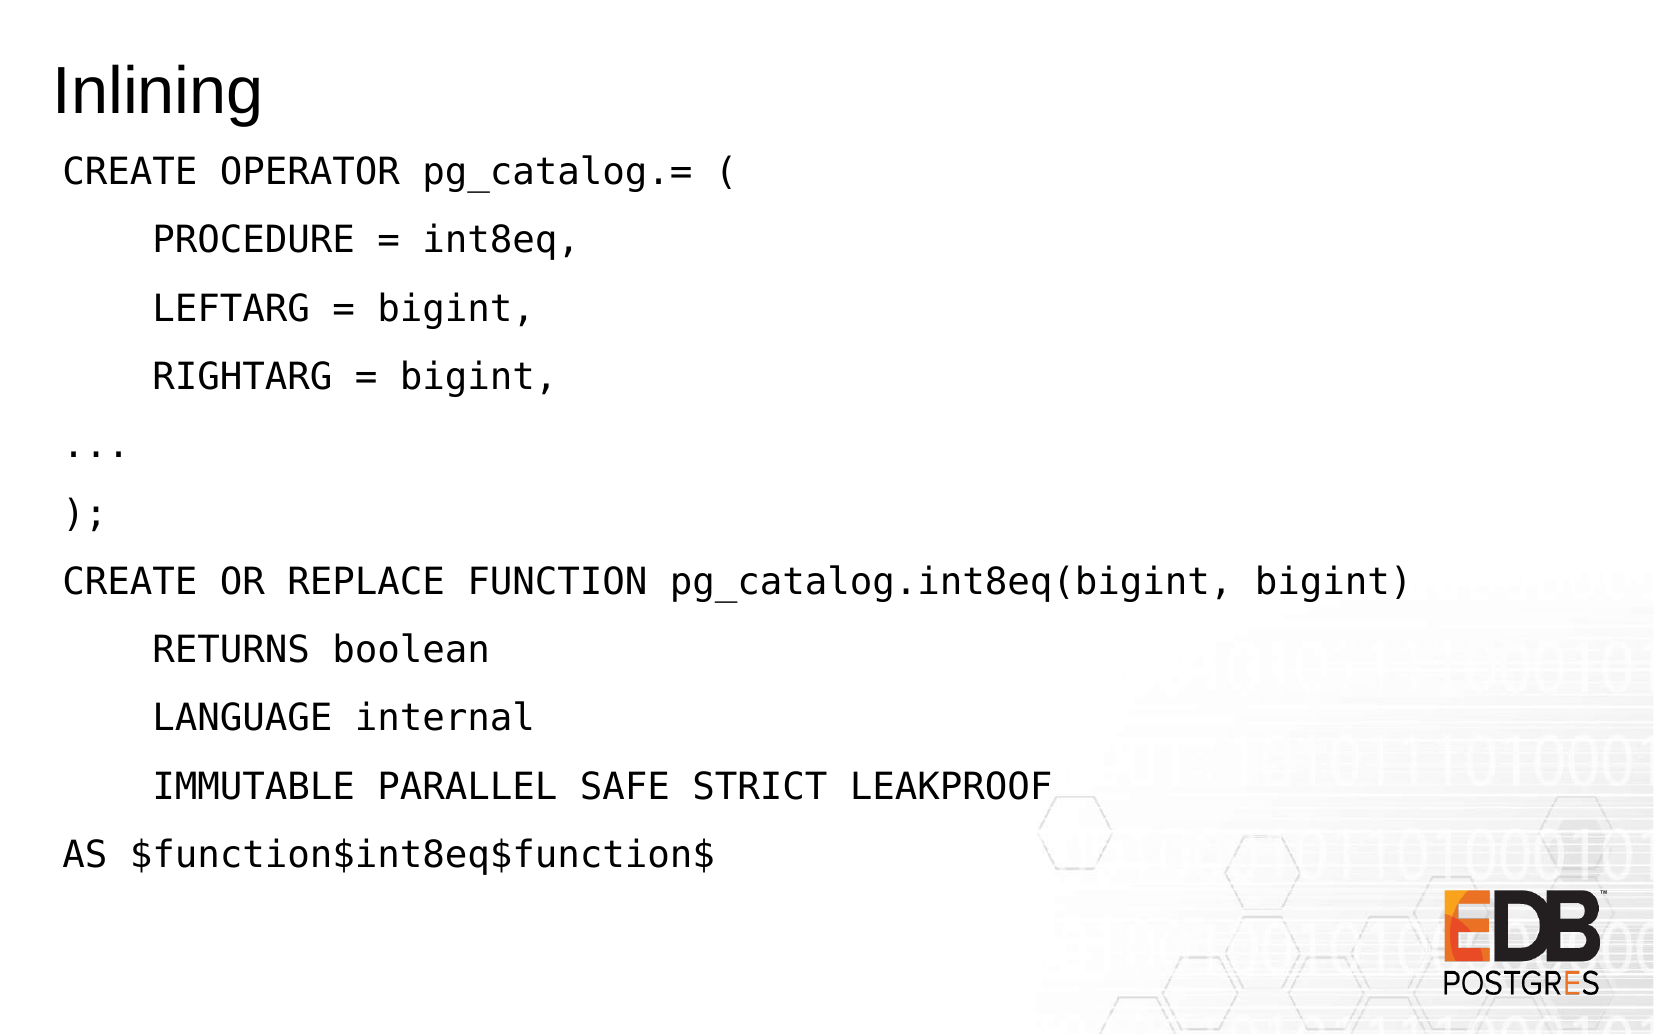

# Inlining
CREATE OPERATOR pg_catalog.= (
 PROCEDURE = int8eq,
 LEFTARG = bigint,
 RIGHTARG = bigint,
...
);
CREATE OR REPLACE FUNCTION pg_catalog.int8eq(bigint, bigint)
 RETURNS boolean
 LANGUAGE internal
 IMMUTABLE PARALLEL SAFE STRICT LEAKPROOF
AS $function$int8eq$function$